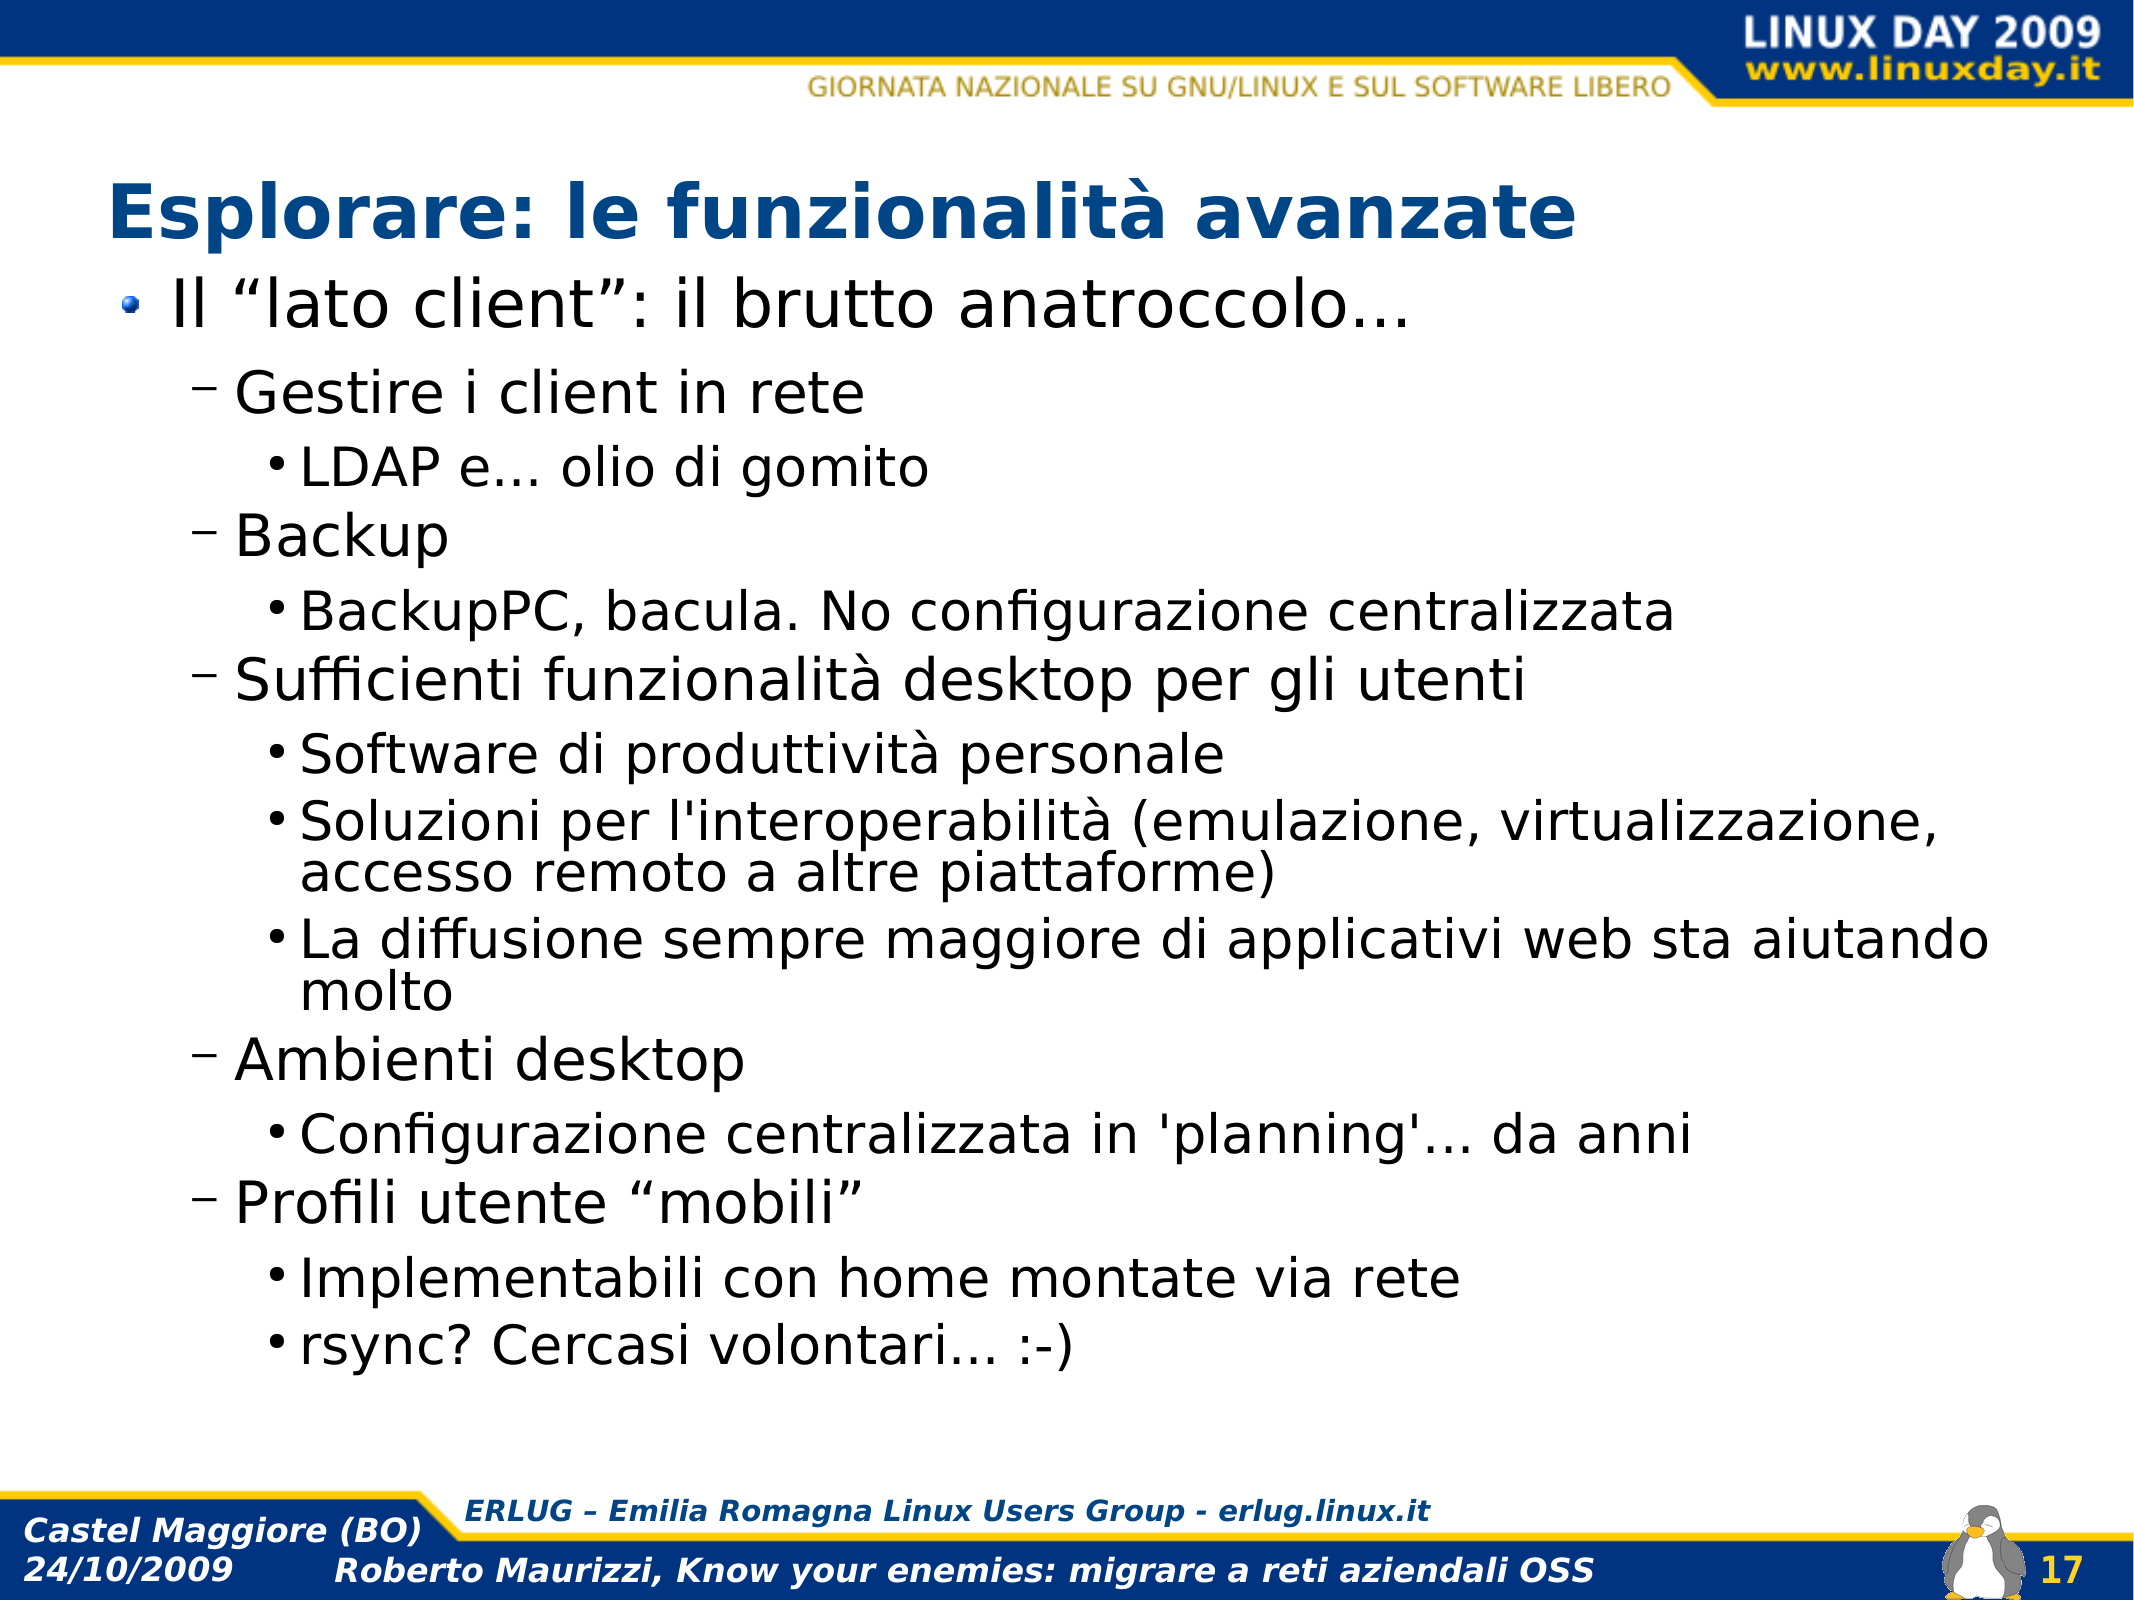

# Esplorare: le funzionalità avanzate
Il “lato client”: il brutto anatroccolo...
Gestire i client in rete
LDAP e... olio di gomito
Backup
BackupPC, bacula. No configurazione centralizzata
Sufficienti funzionalità desktop per gli utenti
Software di produttività personale
Soluzioni per l'interoperabilità (emulazione, virtualizzazione, accesso remoto a altre piattaforme)
La diffusione sempre maggiore di applicativi web sta aiutando molto
Ambienti desktop
Configurazione centralizzata in 'planning'... da anni
Profili utente “mobili”
Implementabili con home montate via rete
rsync? Cercasi volontari... :-)